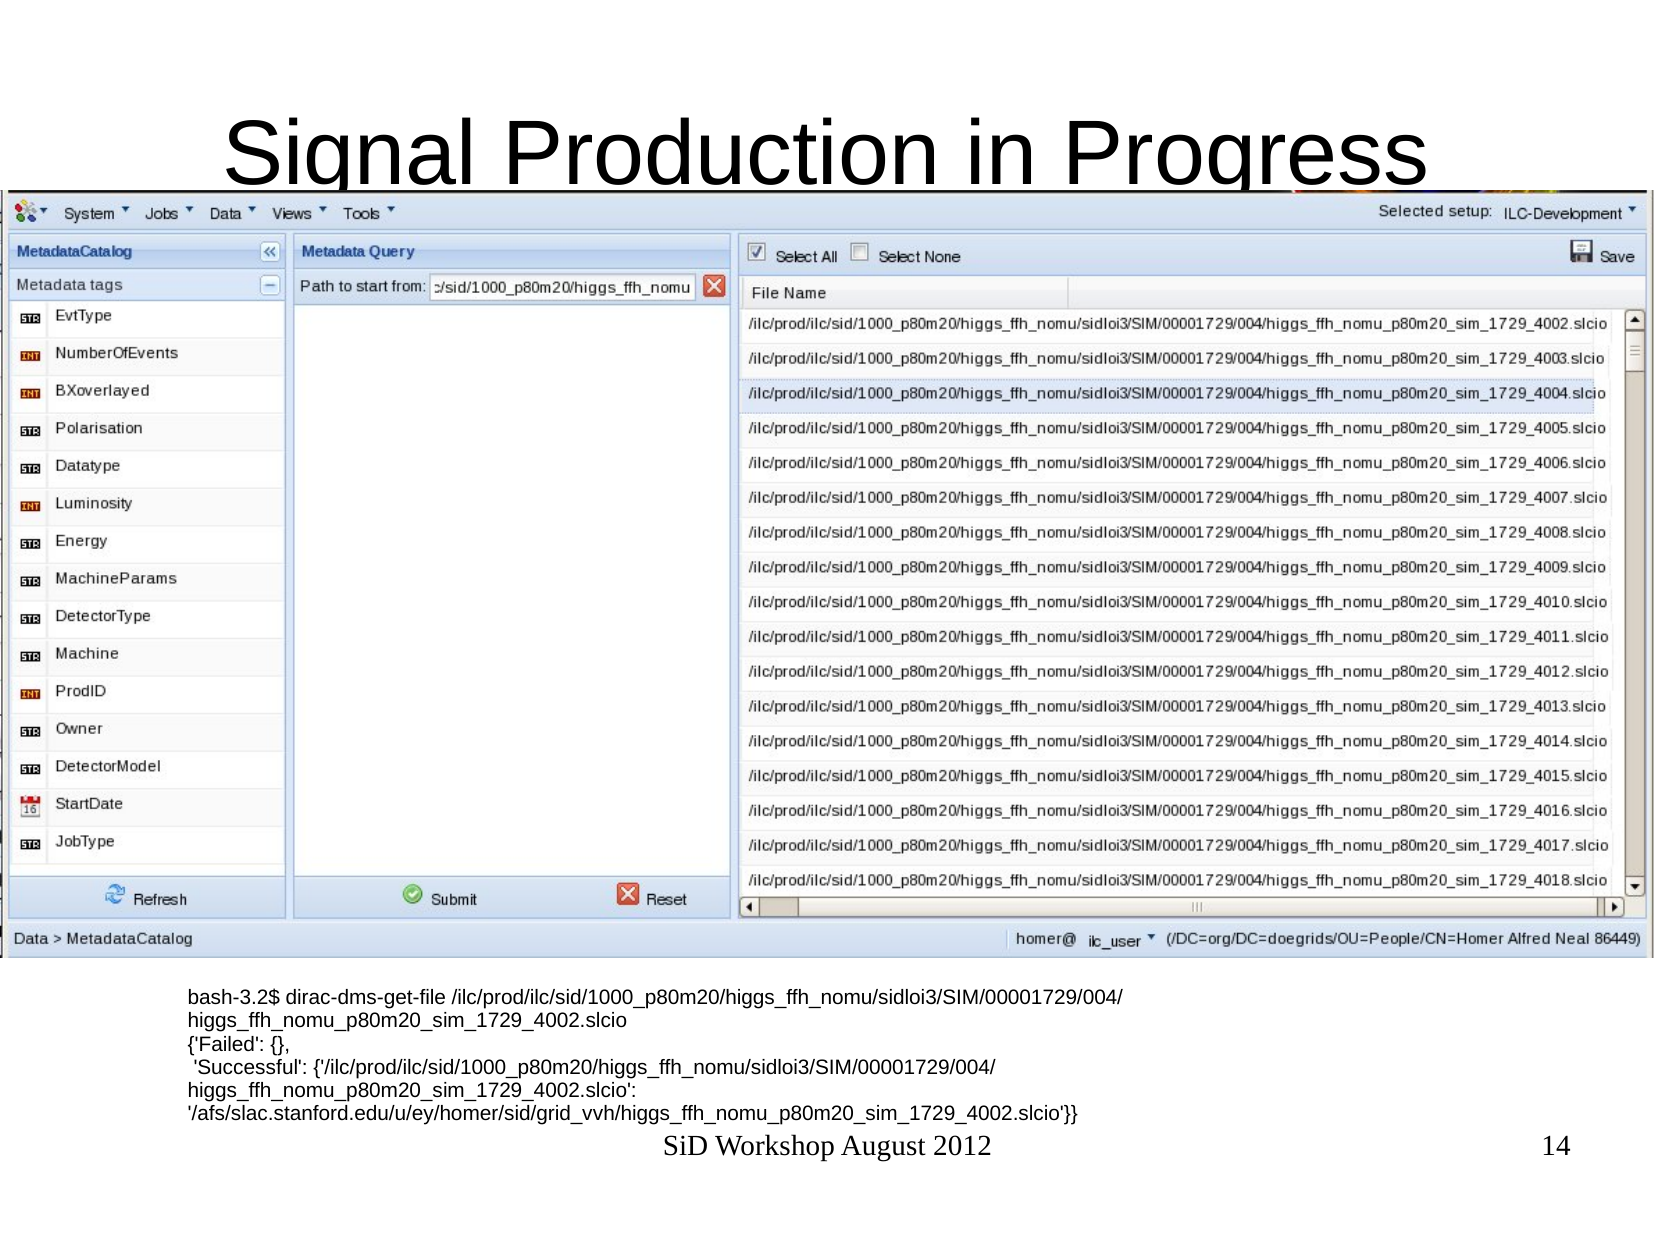

# Signal Production in Progress
bash-3.2$ dirac-dms-get-file /ilc/prod/ilc/sid/1000_p80m20/higgs_ffh_nomu/sidloi3/SIM/00001729/004/higgs_ffh_nomu_p80m20_sim_1729_4002.slcio
{'Failed': {},
 'Successful': {'/ilc/prod/ilc/sid/1000_p80m20/higgs_ffh_nomu/sidloi3/SIM/00001729/004/higgs_ffh_nomu_p80m20_sim_1729_4002.slcio': '/afs/slac.stanford.edu/u/ey/homer/sid/grid_vvh/higgs_ffh_nomu_p80m20_sim_1729_4002.slcio'}}
SiD Workshop August 2012
14